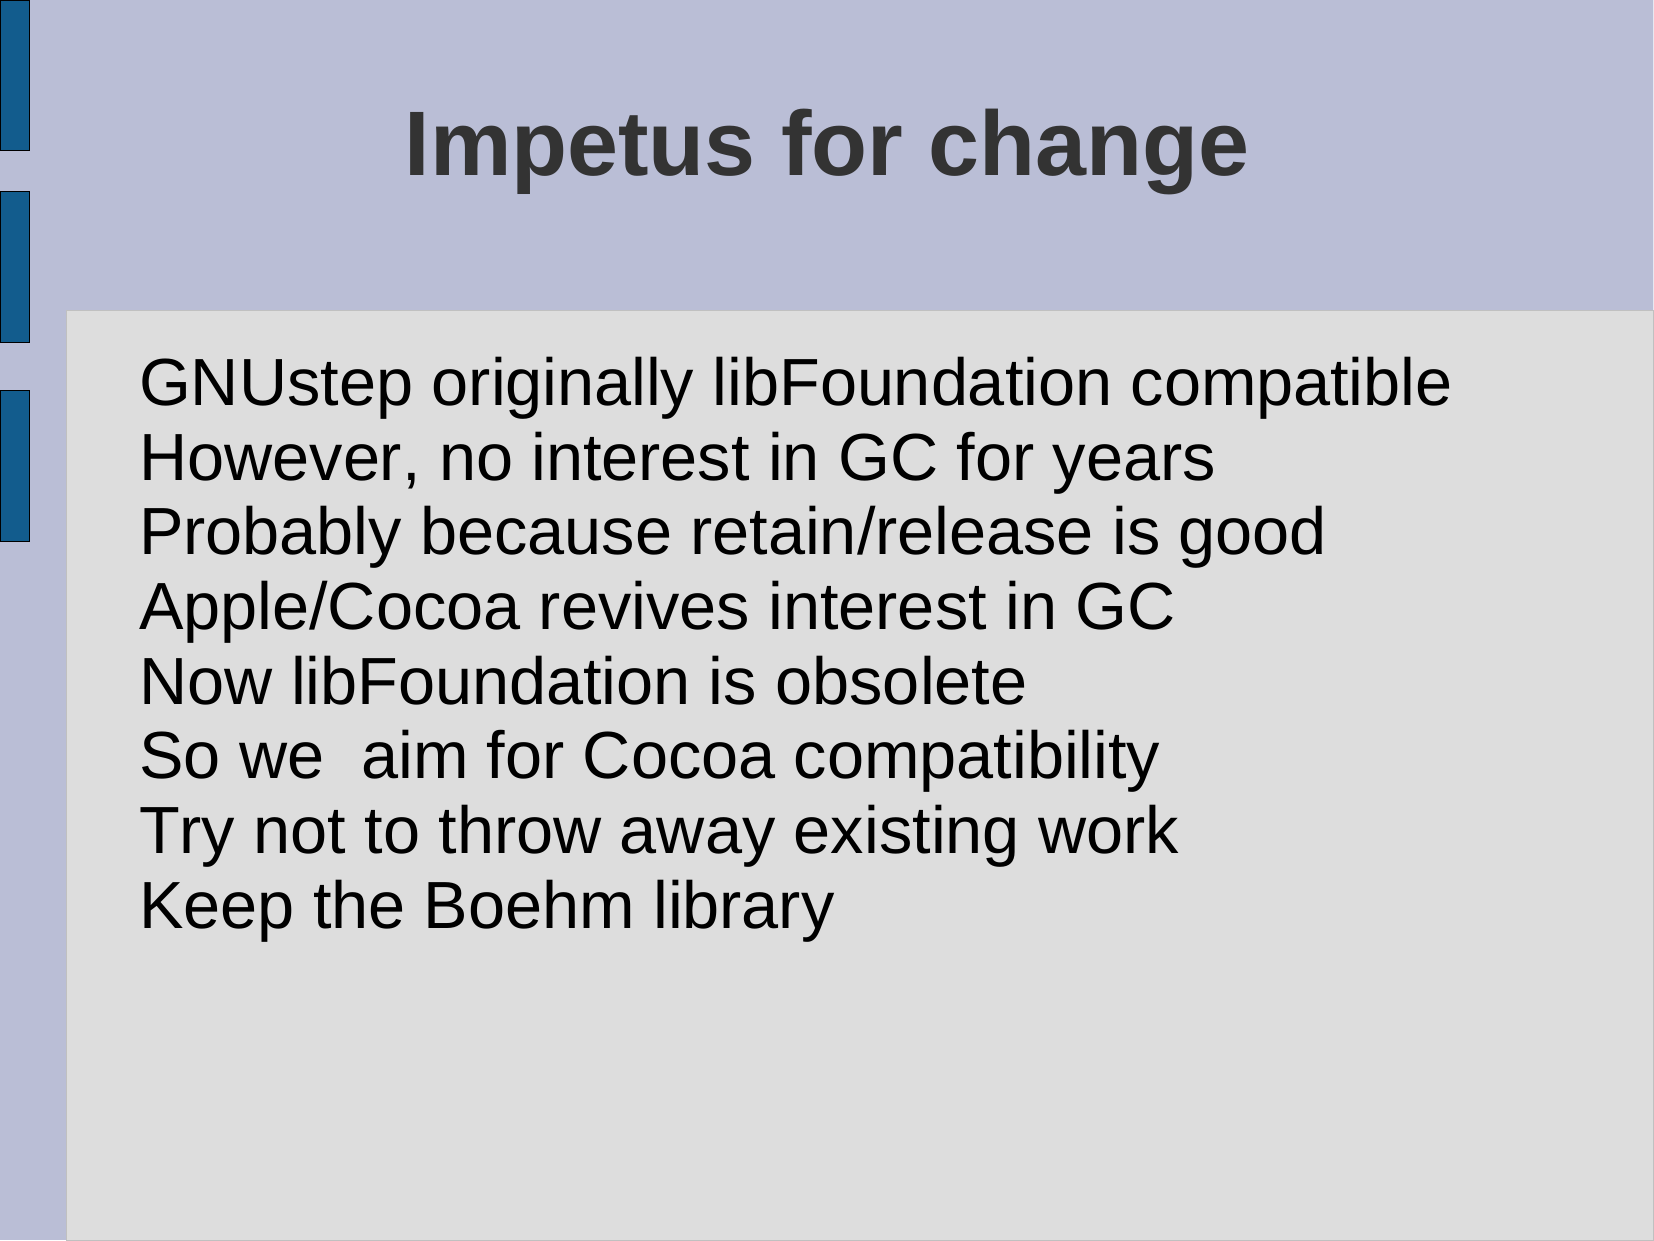

# Impetus for change
GNUstep originally libFoundation compatible
However, no interest in GC for years
Probably because retain/release is good
Apple/Cocoa revives interest in GC
Now libFoundation is obsolete
So we aim for Cocoa compatibility
Try not to throw away existing work
Keep the Boehm library